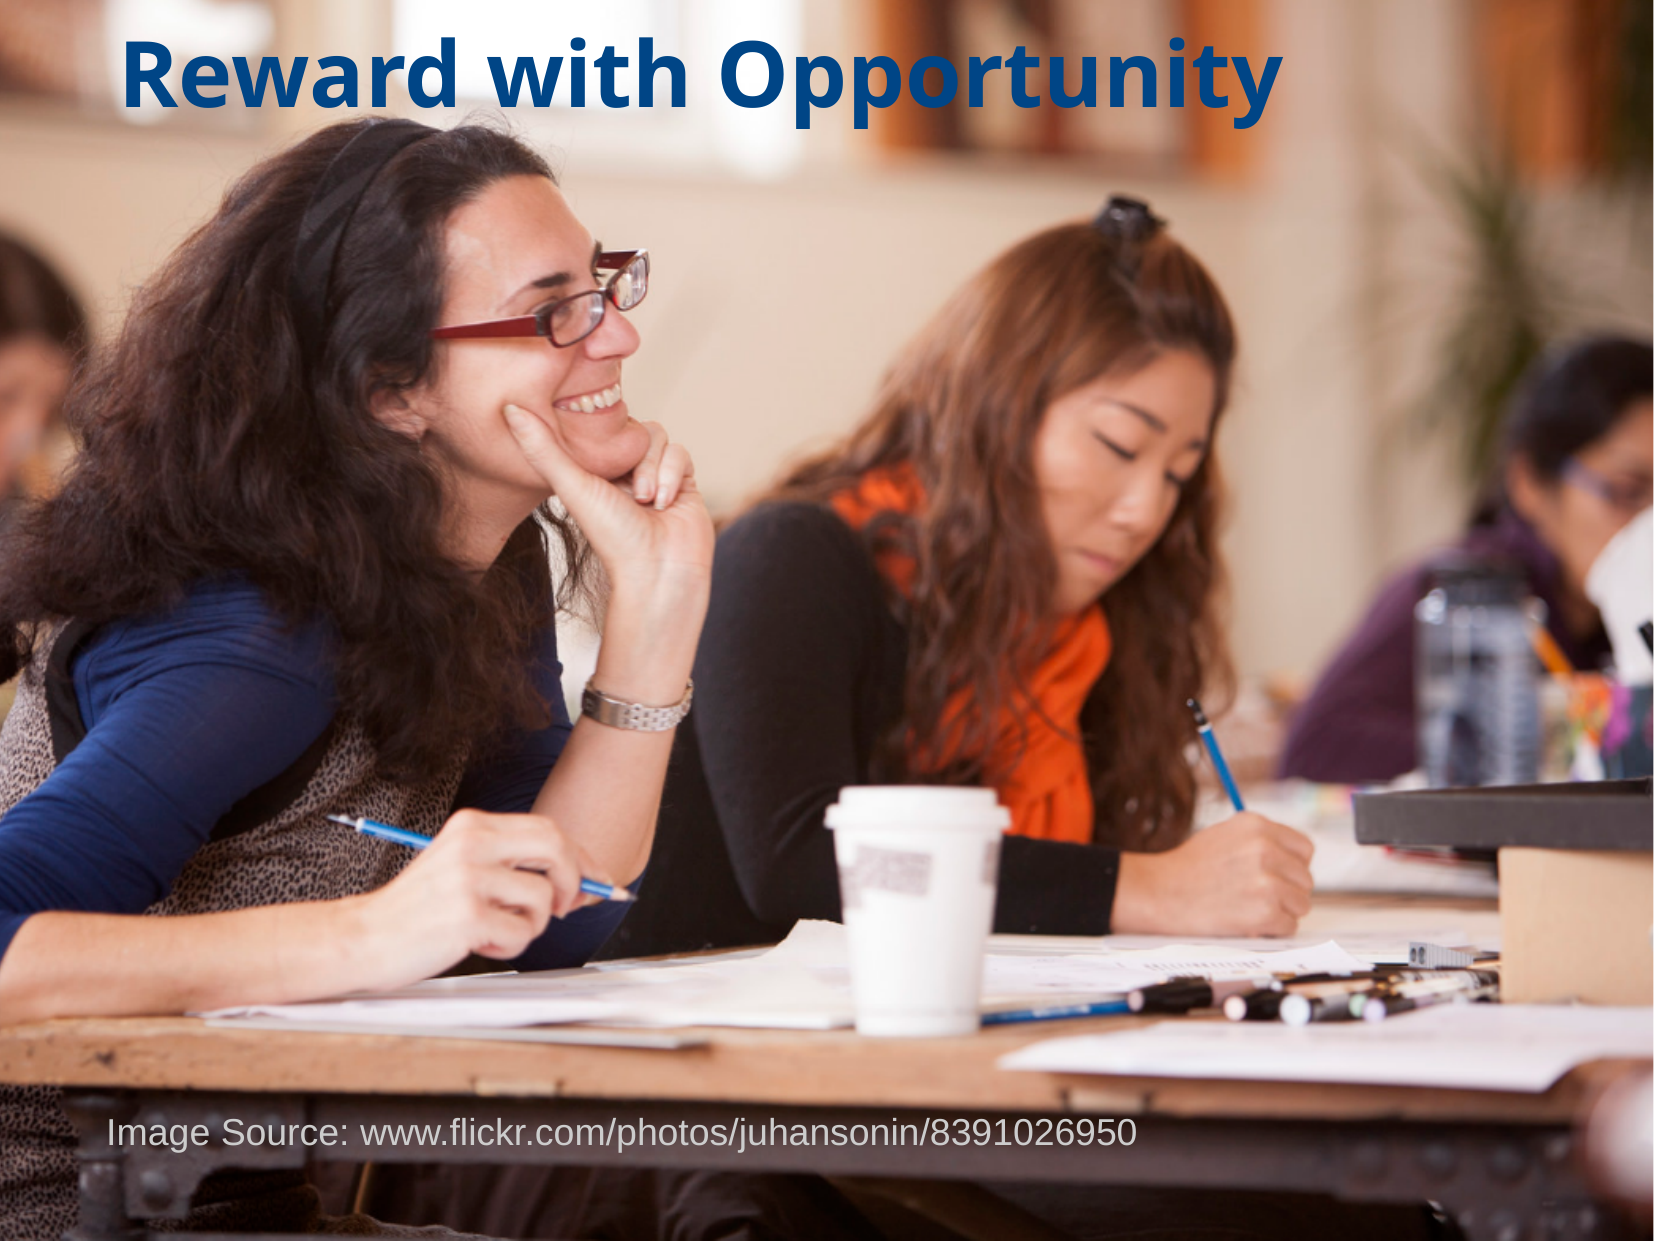

# Reward with Opportunity
Image Source: www.flickr.com/photos/juhansonin/8391026950
@czajkowski
12